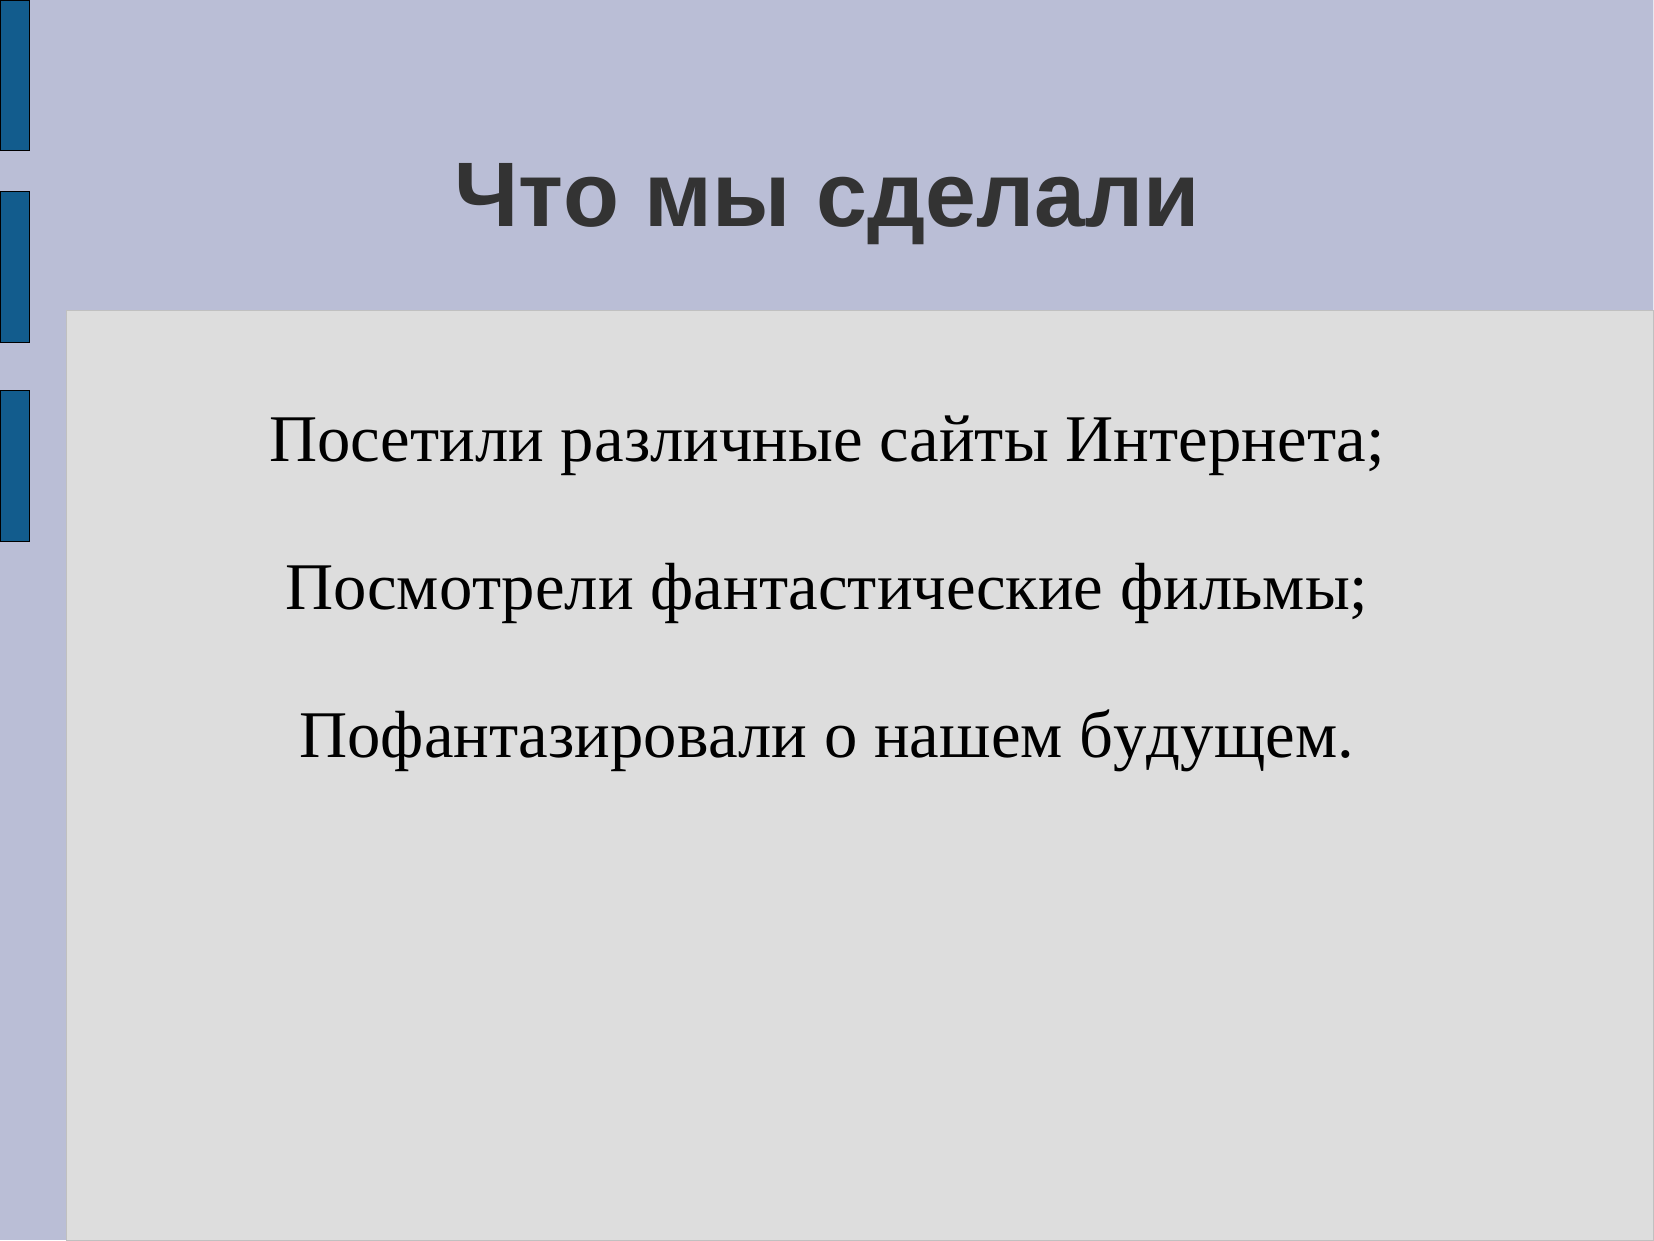

# Что мы сделали
Посетили различные сайты Интернета;
Посмотрели фантастические фильмы;
Пофантазировали о нашем будущем.